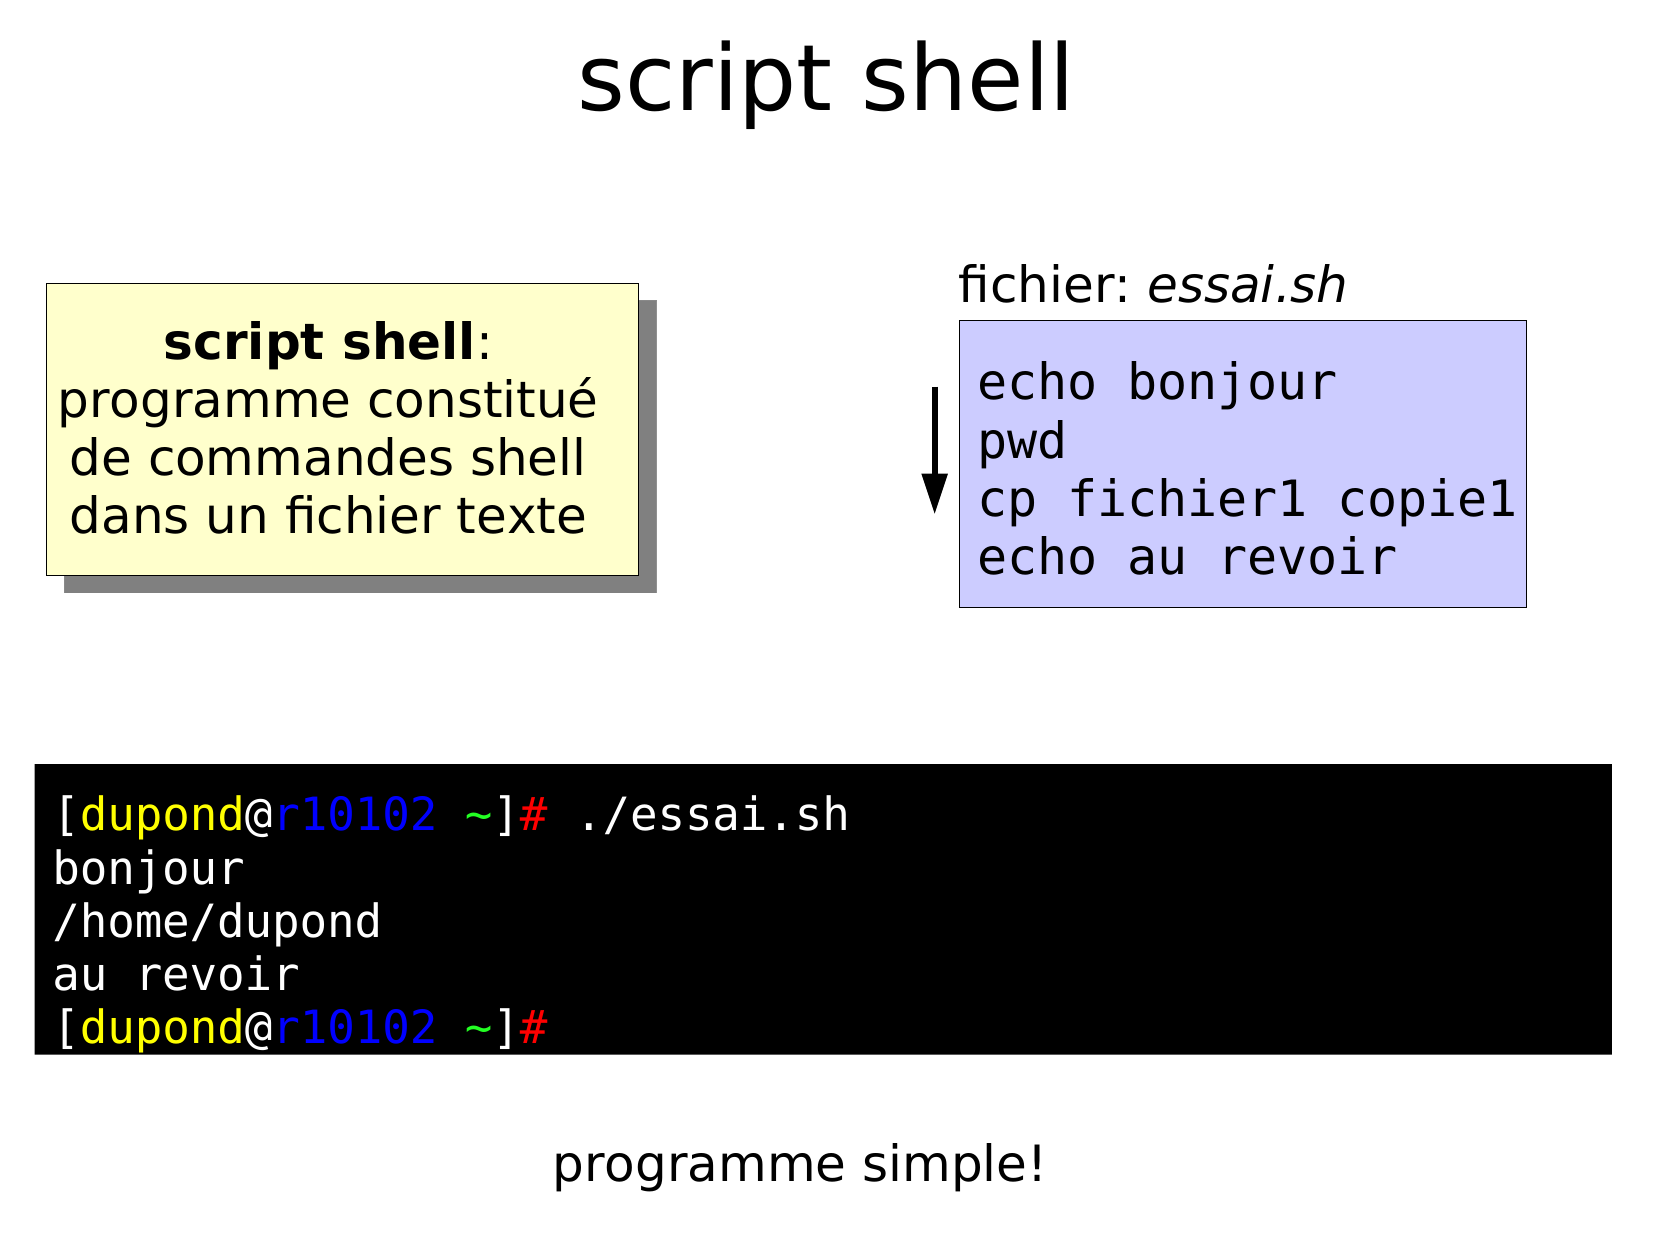

# script shell
fichier: essai.sh
script shell: programme constitué de commandes shell dans un fichier texte
echo bonjour
pwd
cp fichier1 copie1
echo au revoir
[dupond@r10102 ~]# ./essai.sh
bonjour
/home/dupond
au revoir
[dupond@r10102 ~]#
programme simple!